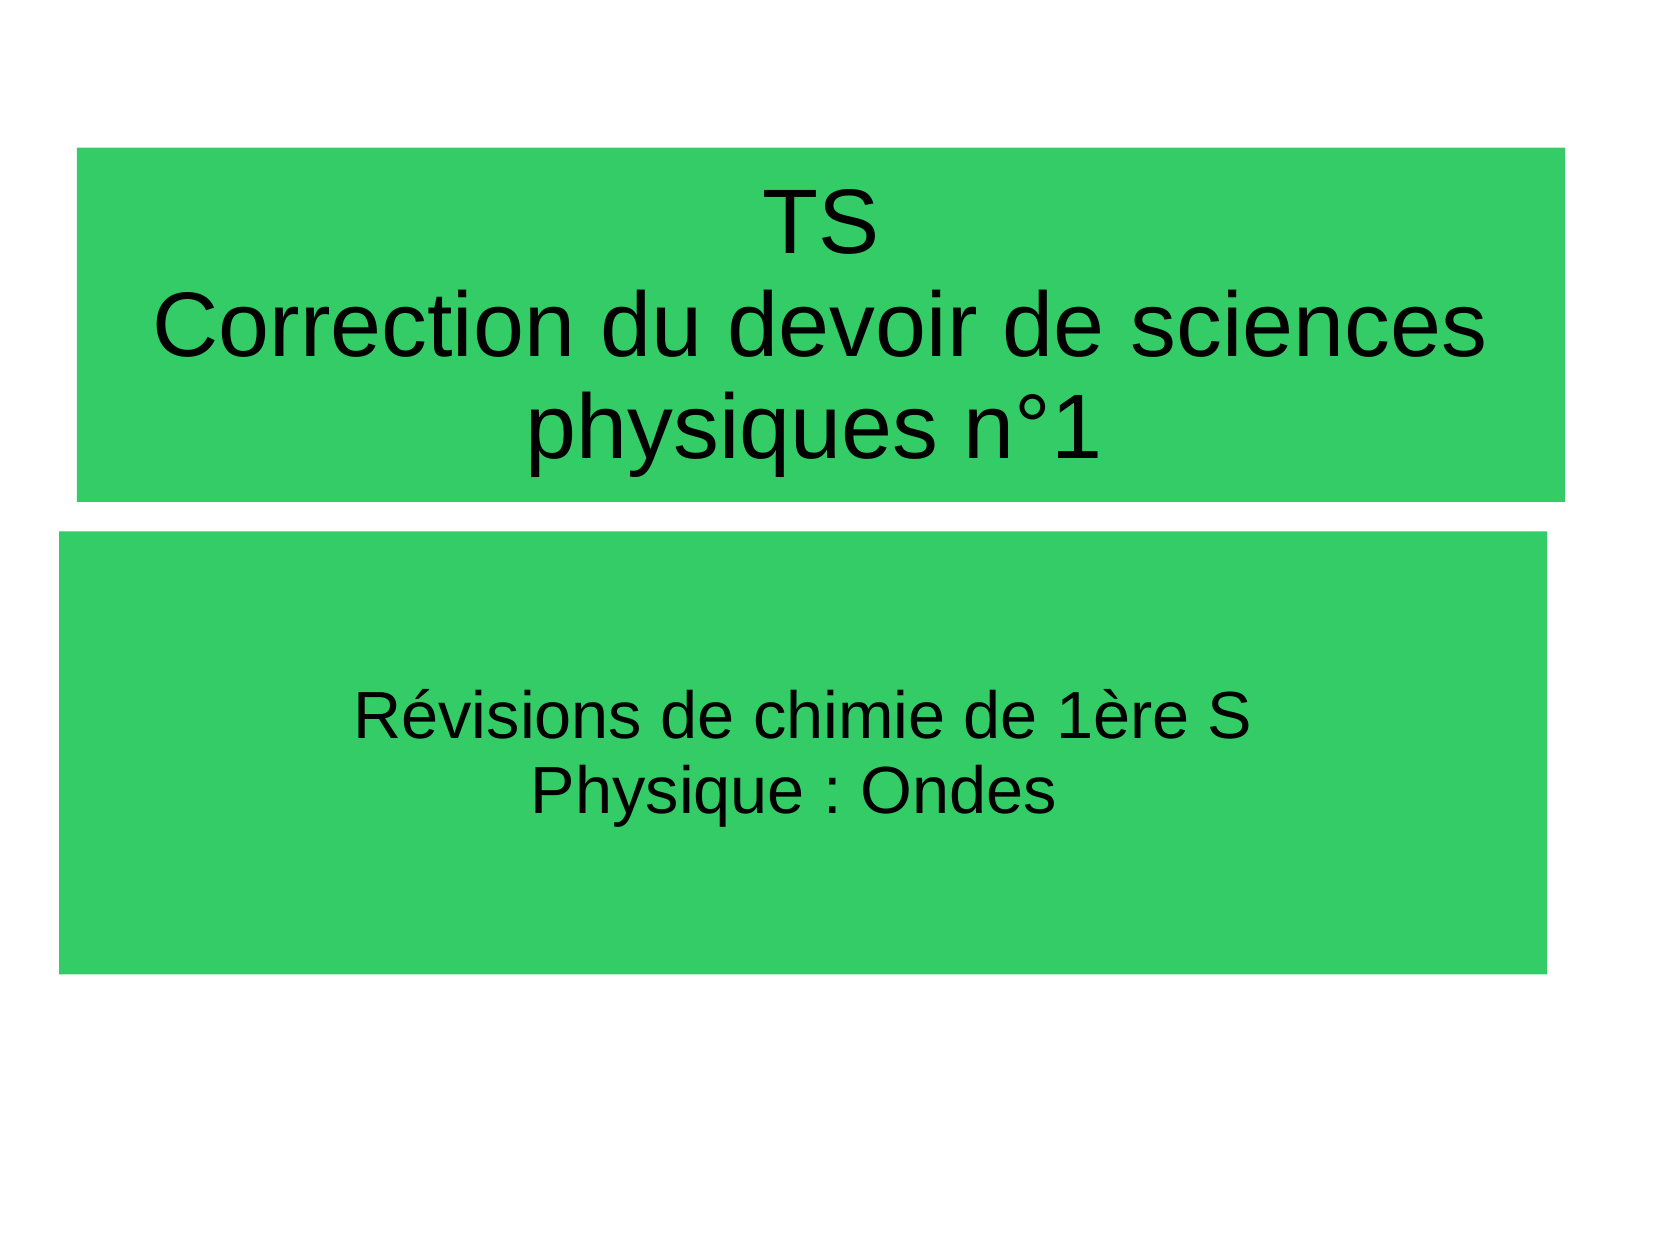

# TS Correction du devoir de sciences physiques n°1
Révisions de chimie de 1ère S
Physique : Ondes